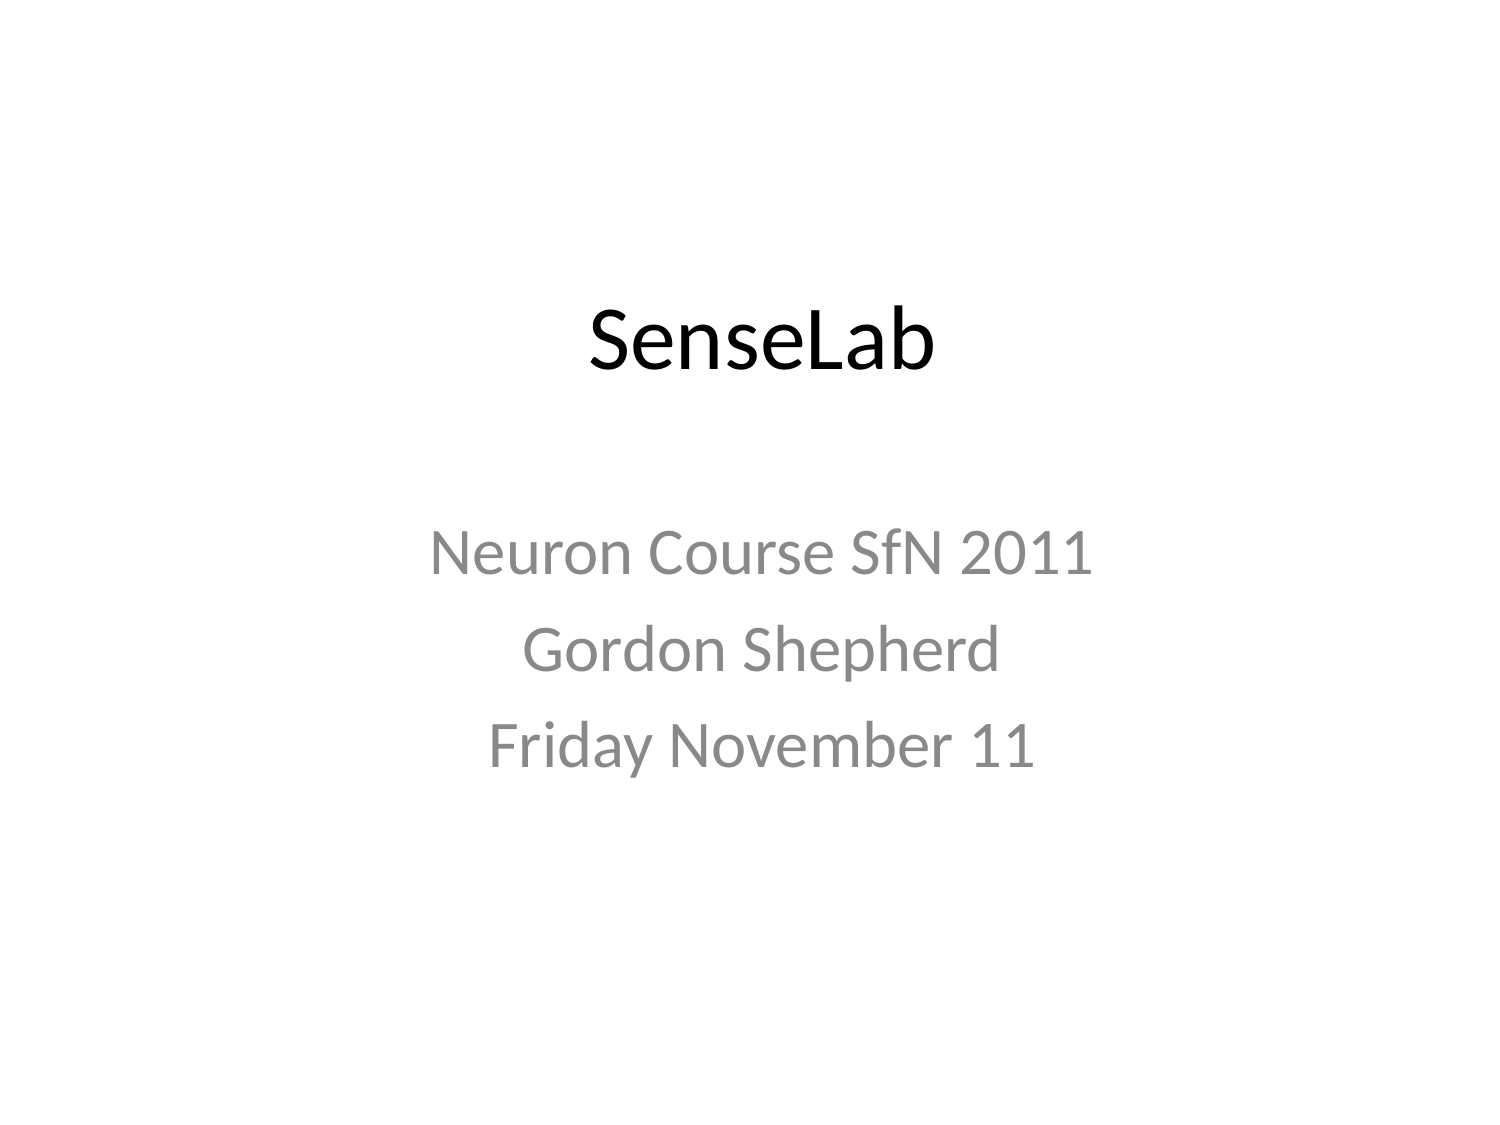

SenseLab
Neuron Course SfN 2011
Gordon Shepherd
Friday November 11